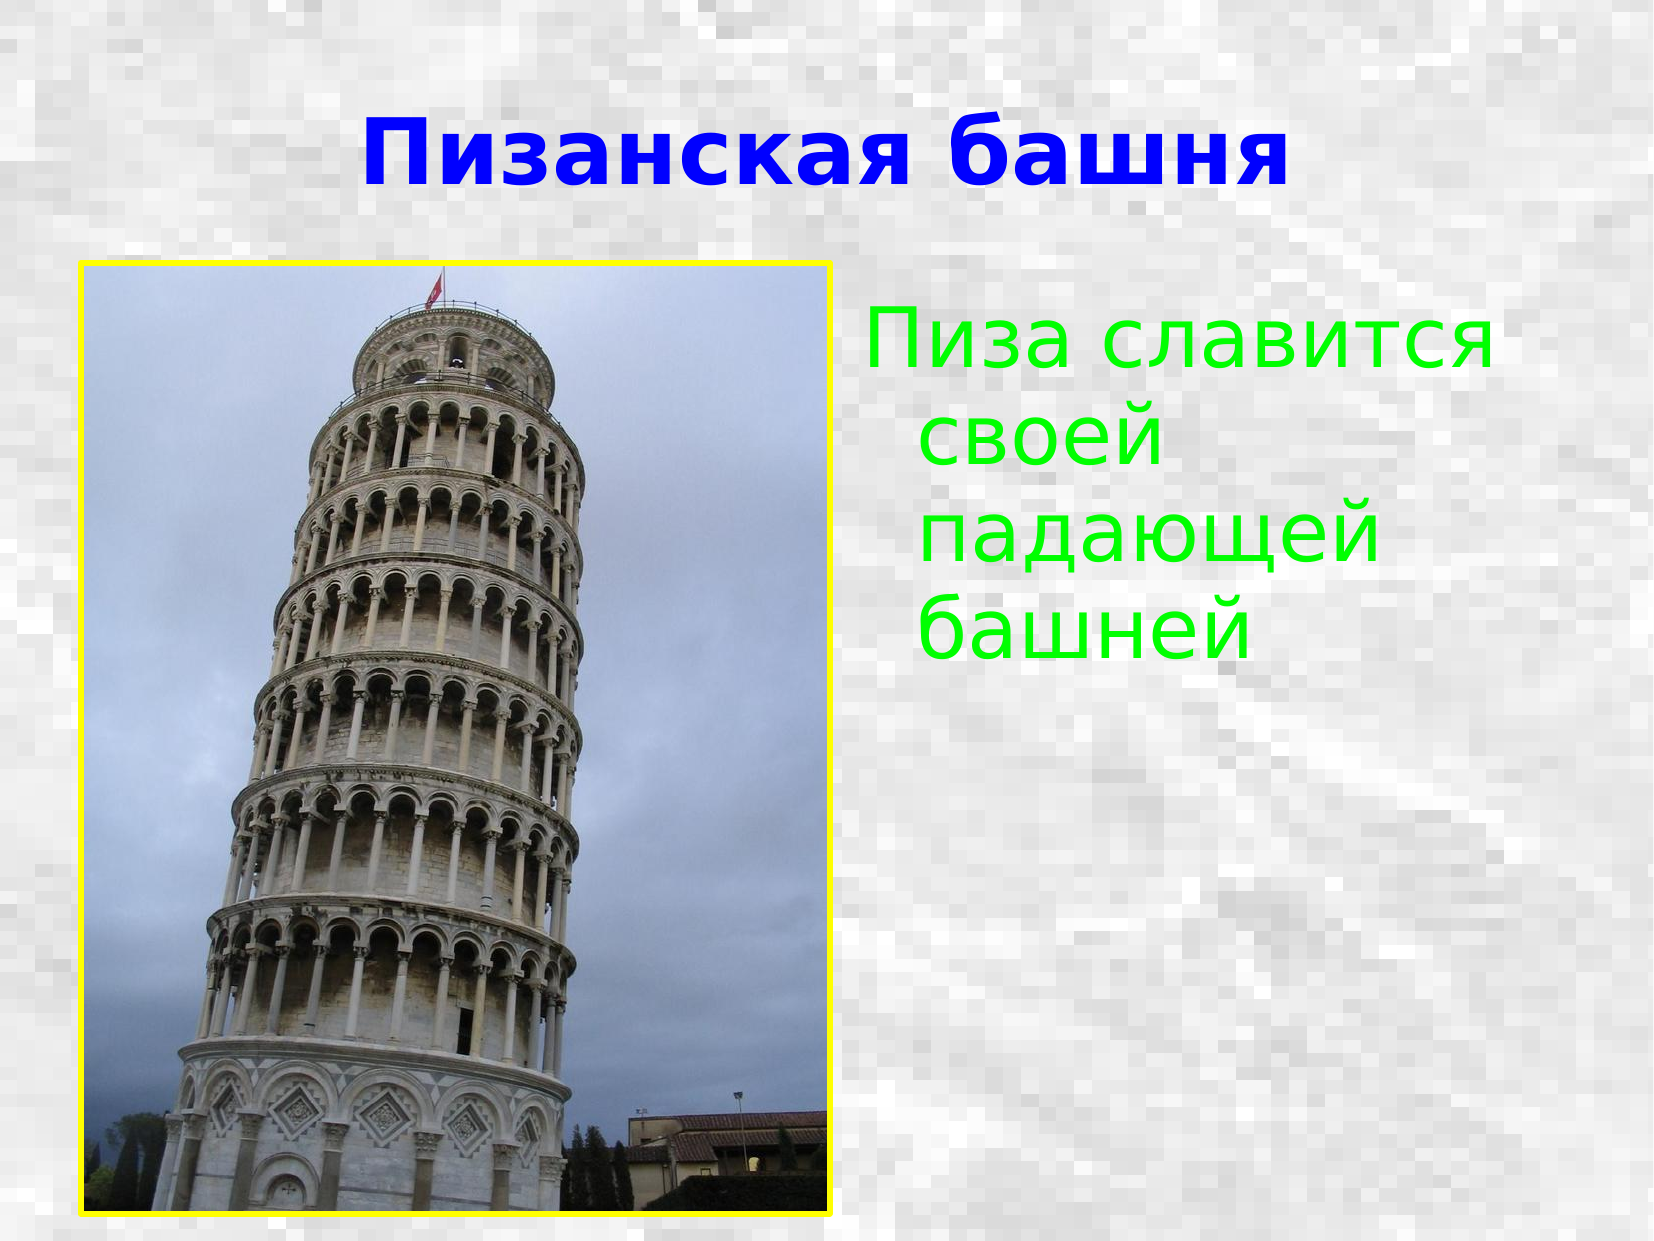

# Пизанская башня
Пиза славится своей падающей башней